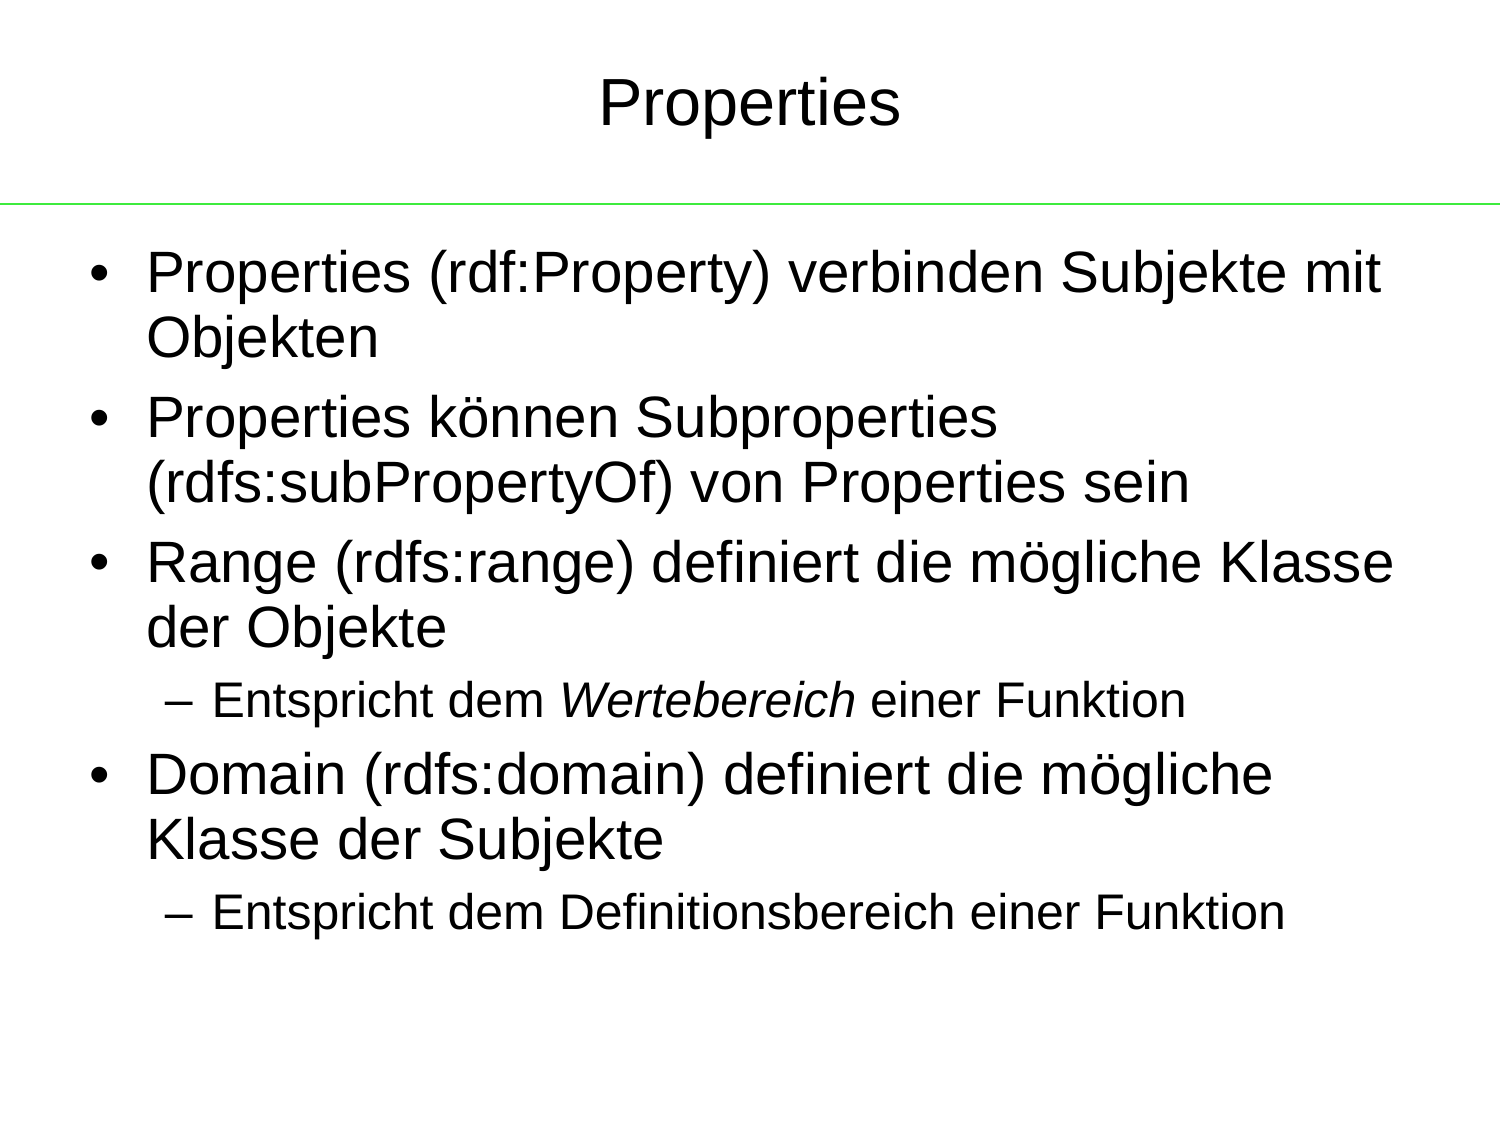

# Properties
Properties (rdf:Property) verbinden Subjekte mit Objekten
Properties können Subproperties (rdfs:subPropertyOf) von Properties sein
Range (rdfs:range) definiert die mögliche Klasse der Objekte
Entspricht dem Wertebereich einer Funktion
Domain (rdfs:domain) definiert die mögliche Klasse der Subjekte
Entspricht dem Definitionsbereich einer Funktion